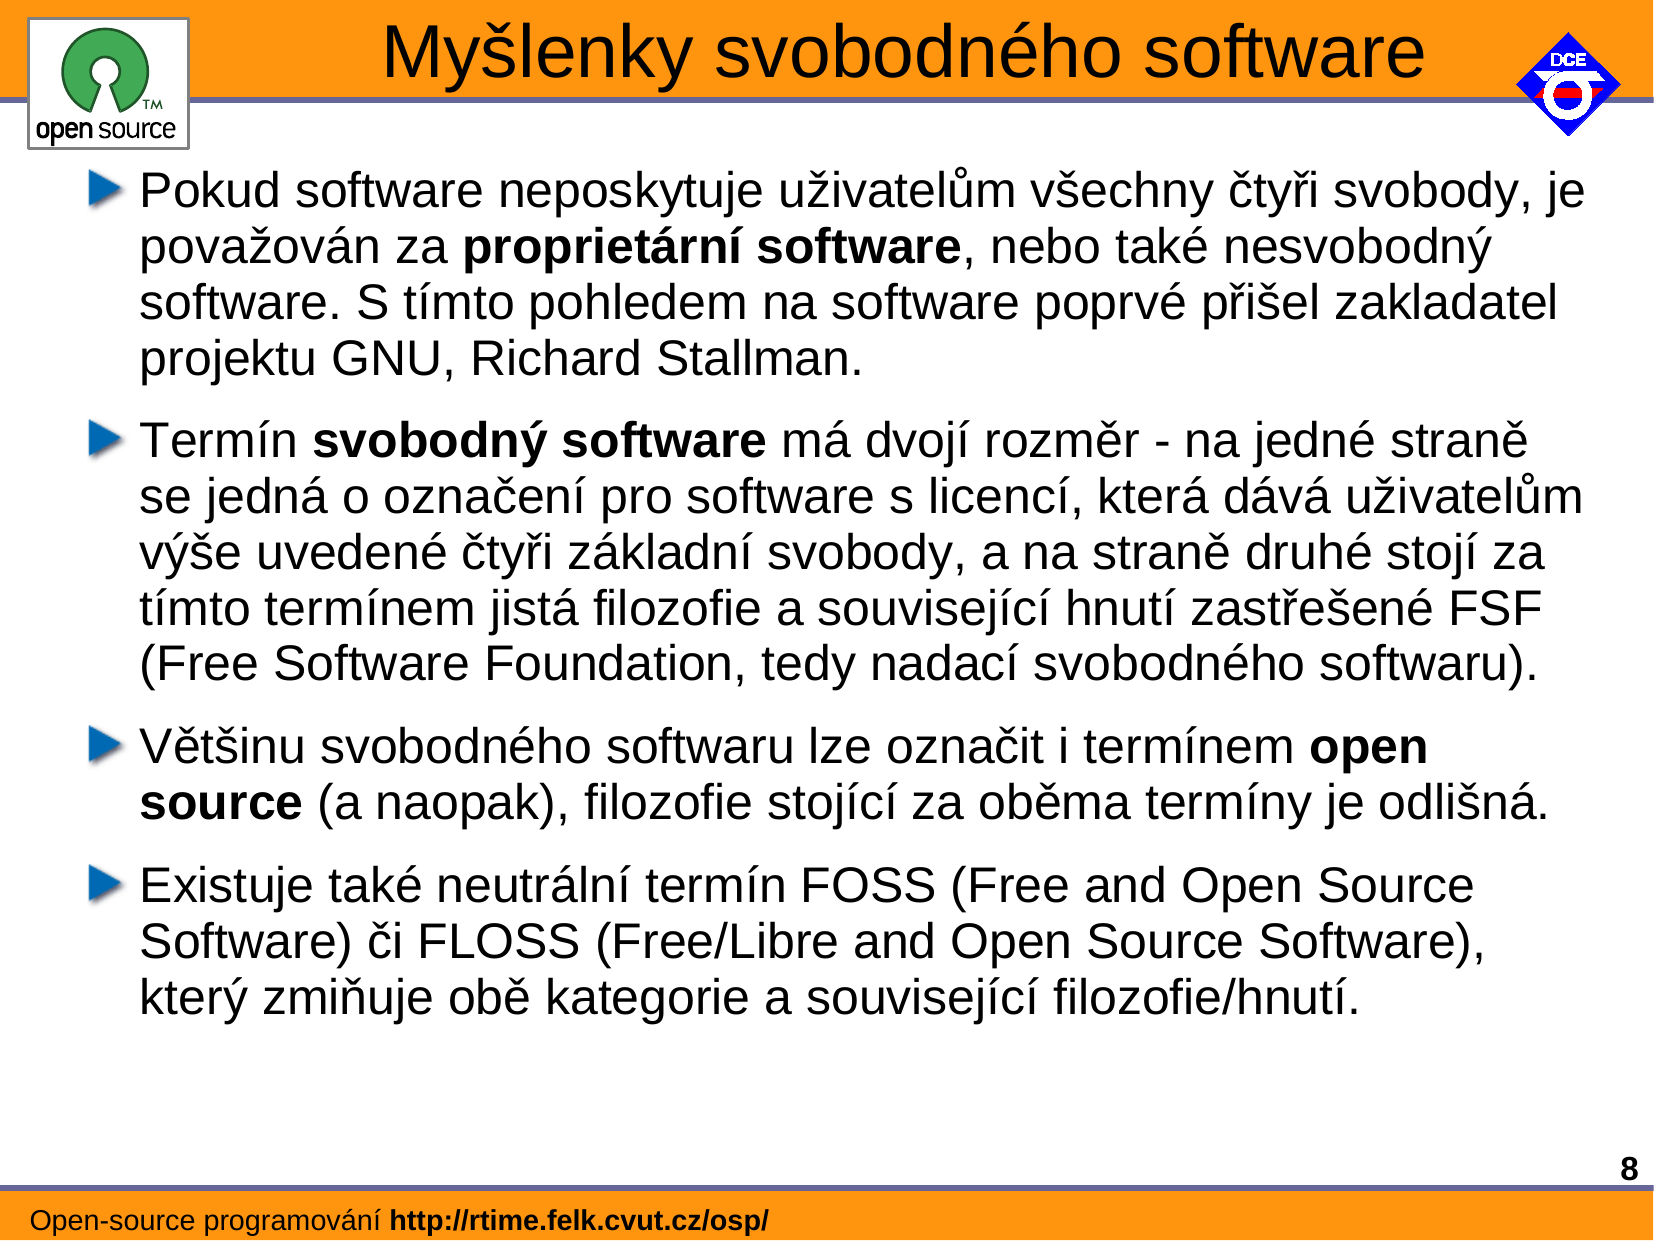

# Myšlenky svobodného software
Pokud software neposkytuje uživatelům všechny čtyři svobody, je považován za proprietární software, nebo také nesvobodný software. S tímto pohledem na software poprvé přišel zakladatel projektu GNU, Richard Stallman.
Termín svobodný software má dvojí rozměr - na jedné straně se jedná o označení pro software s licencí, která dává uživatelům výše uvedené čtyři základní svobody, a na straně druhé stojí za tímto termínem jistá filozofie a související hnutí zastřešené FSF (Free Software Foundation, tedy nadací svobodného softwaru).
Většinu svobodného softwaru lze označit i termínem open source (a naopak), filozofie stojící za oběma termíny je odlišná.
Existuje také neutrální termín FOSS (Free and Open Source Software) či FLOSS (Free/Libre and Open Source Software), který zmiňuje obě kategorie a související filozofie/hnutí.